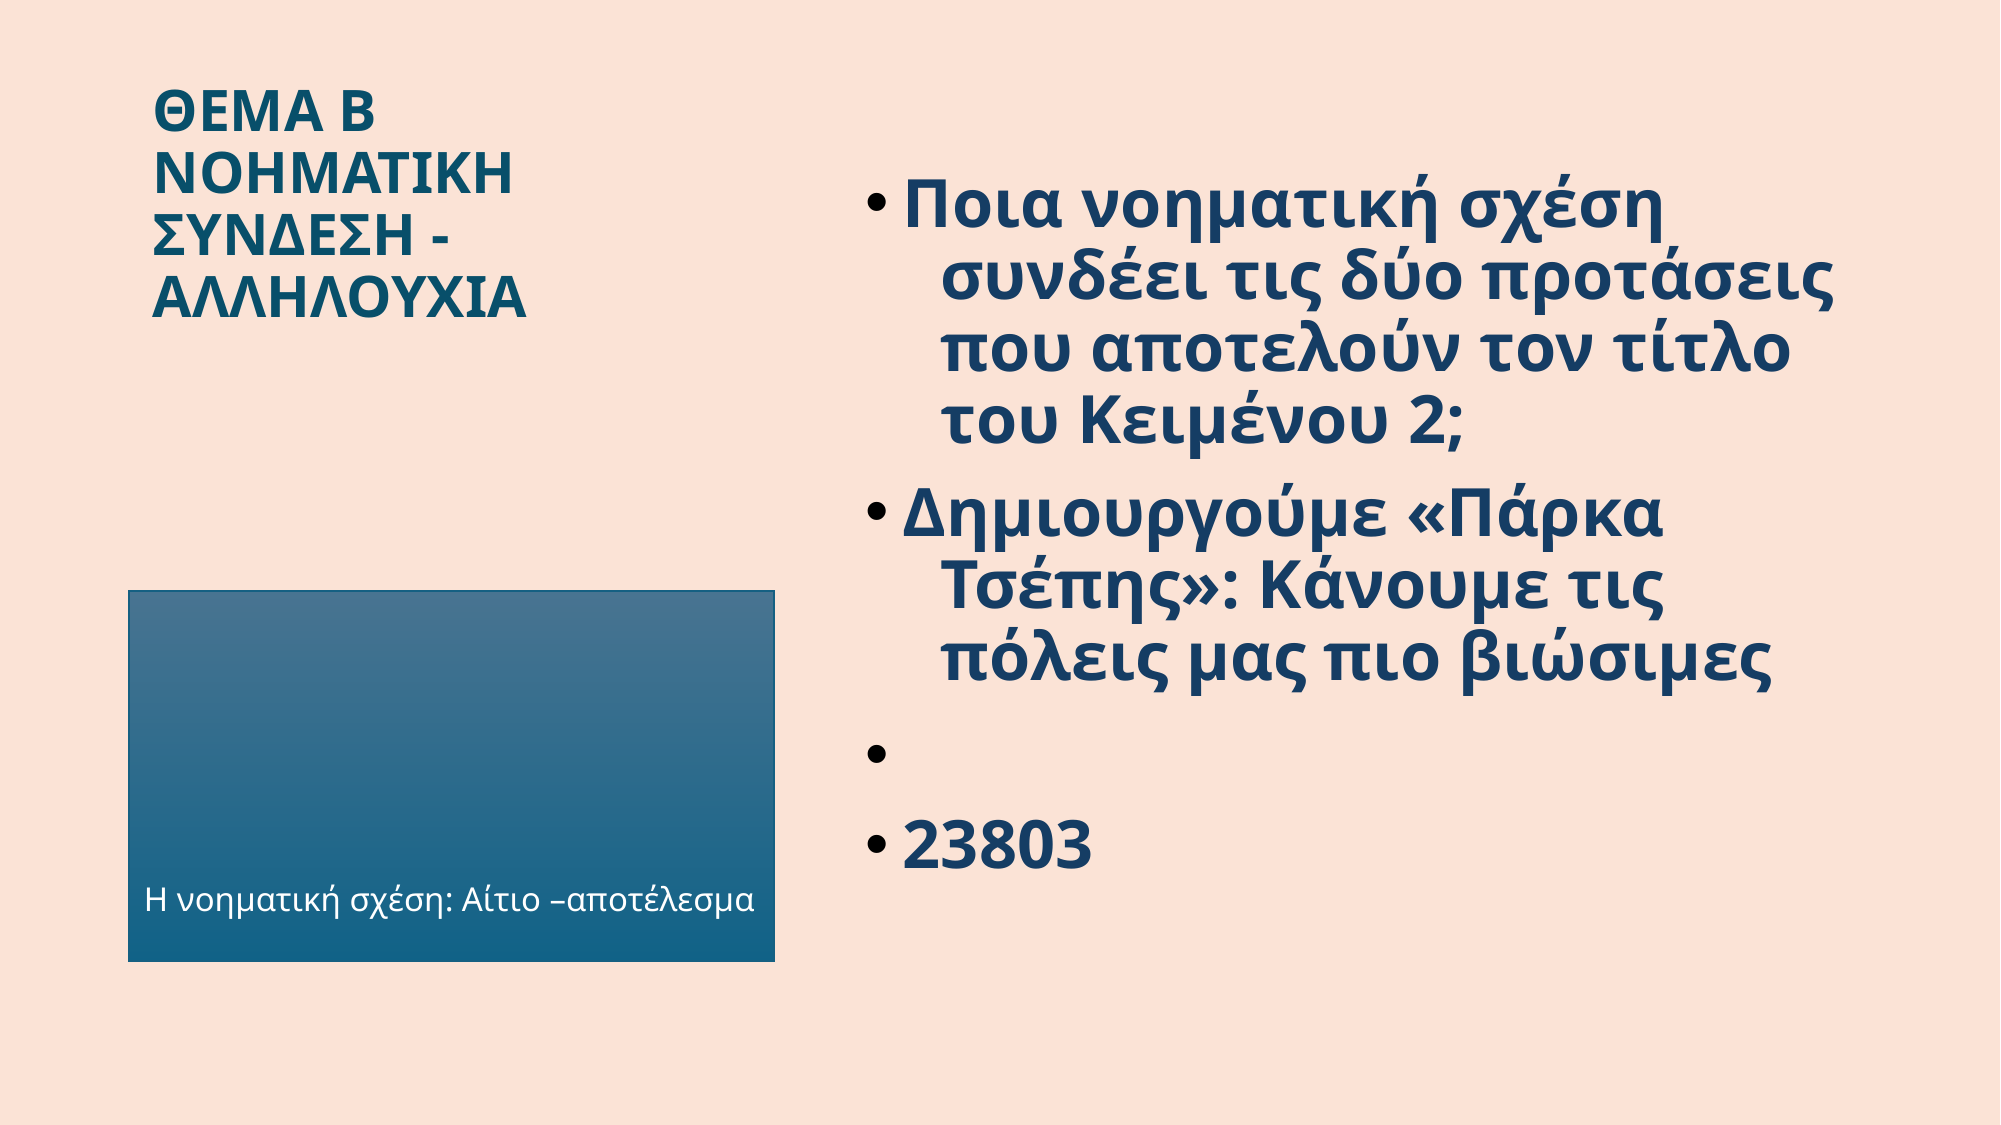

# ΘΕΜΑ Β ΝΟΗΜΑΤΙΚΗ ΣΥΝΔΕΣΗ - ΑΛΛΗΛΟΥΧΙΑ
Ποια νοηματική σχέση συνδέει τις δύο προτάσεις που αποτελούν τον τίτλο του Κειμένου 2;
Δημιουργούμε «Πάρκα Τσέπης»: Κάνουμε τις πόλεις μας πιο βιώσιμες
23803
Η νοηματική σχέση: Αίτιο –αποτέλεσμα